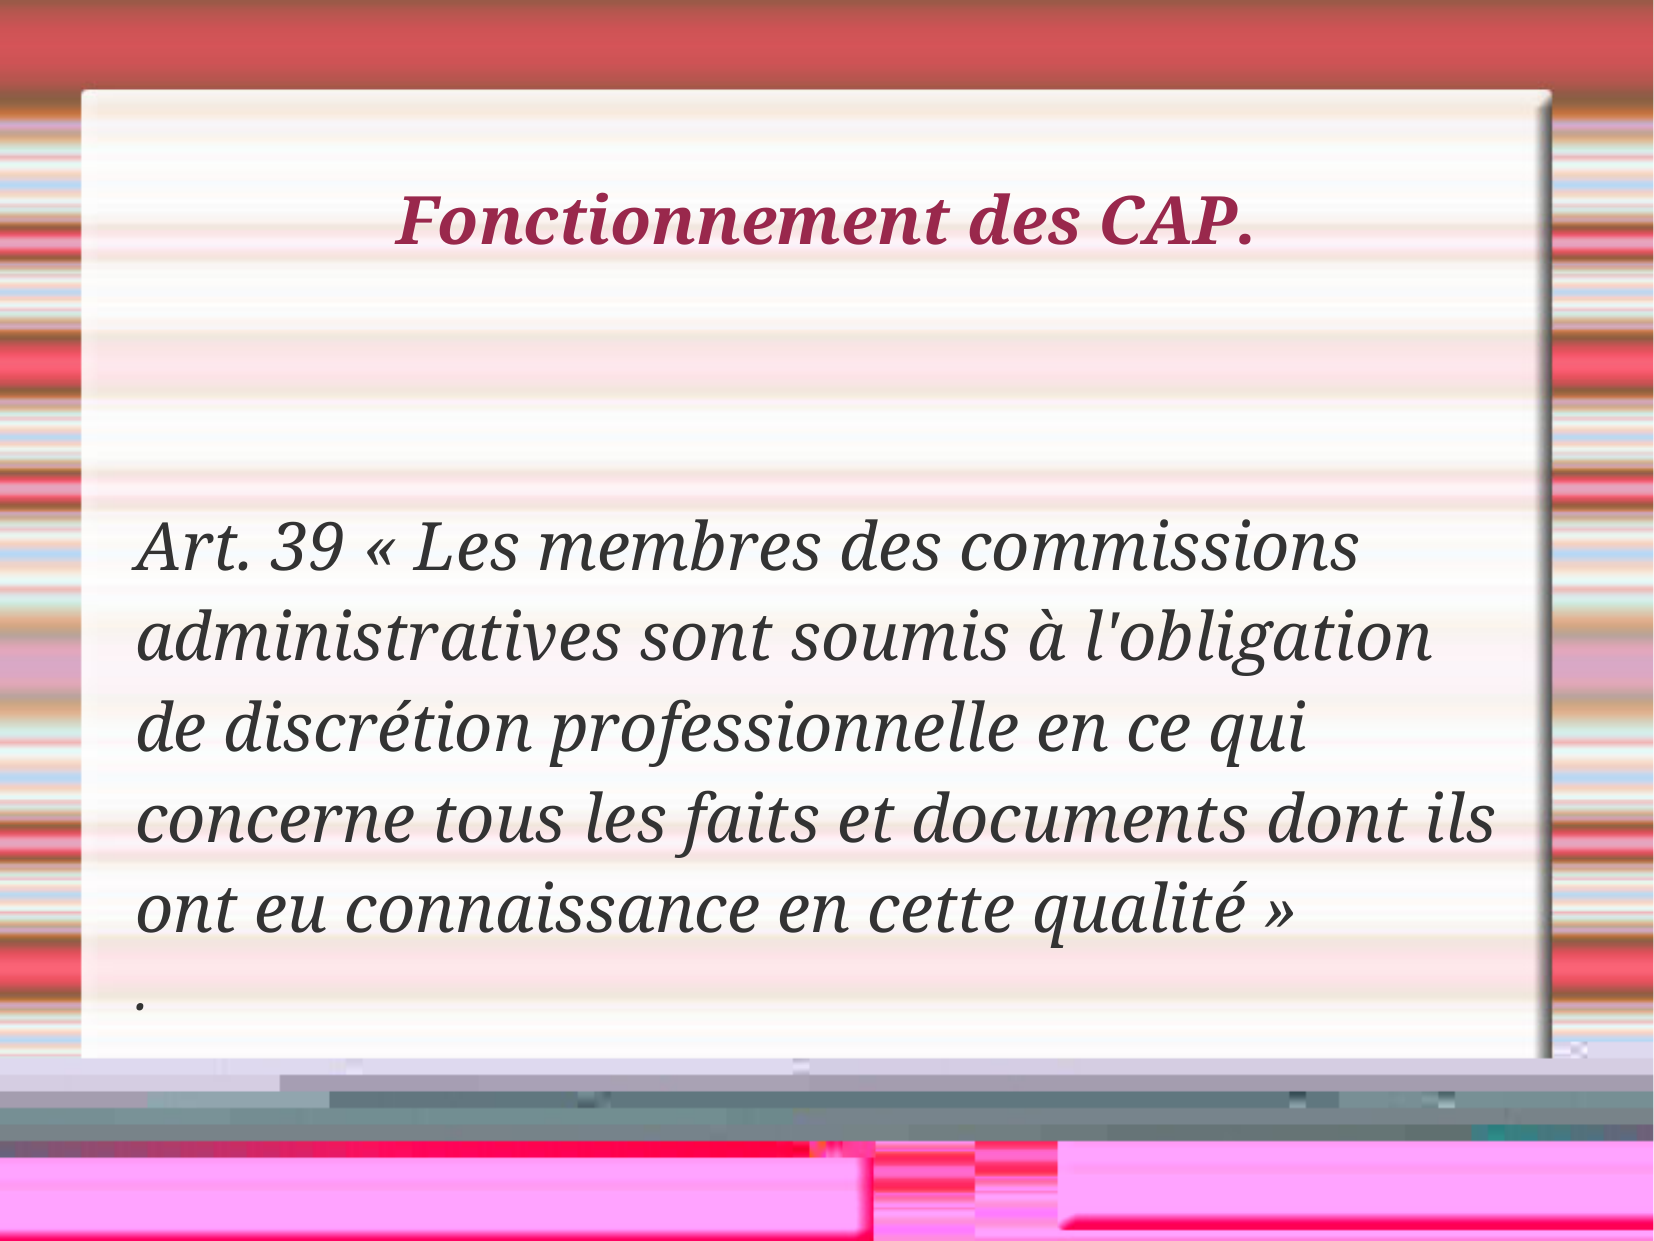

# Fonctionnement des CAP.
Art. 39 « Les membres des commissions administratives sont soumis à l'obligation de discrétion professionnelle en ce qui concerne tous les faits et documents dont ils ont eu connaissance en cette qualité »
.